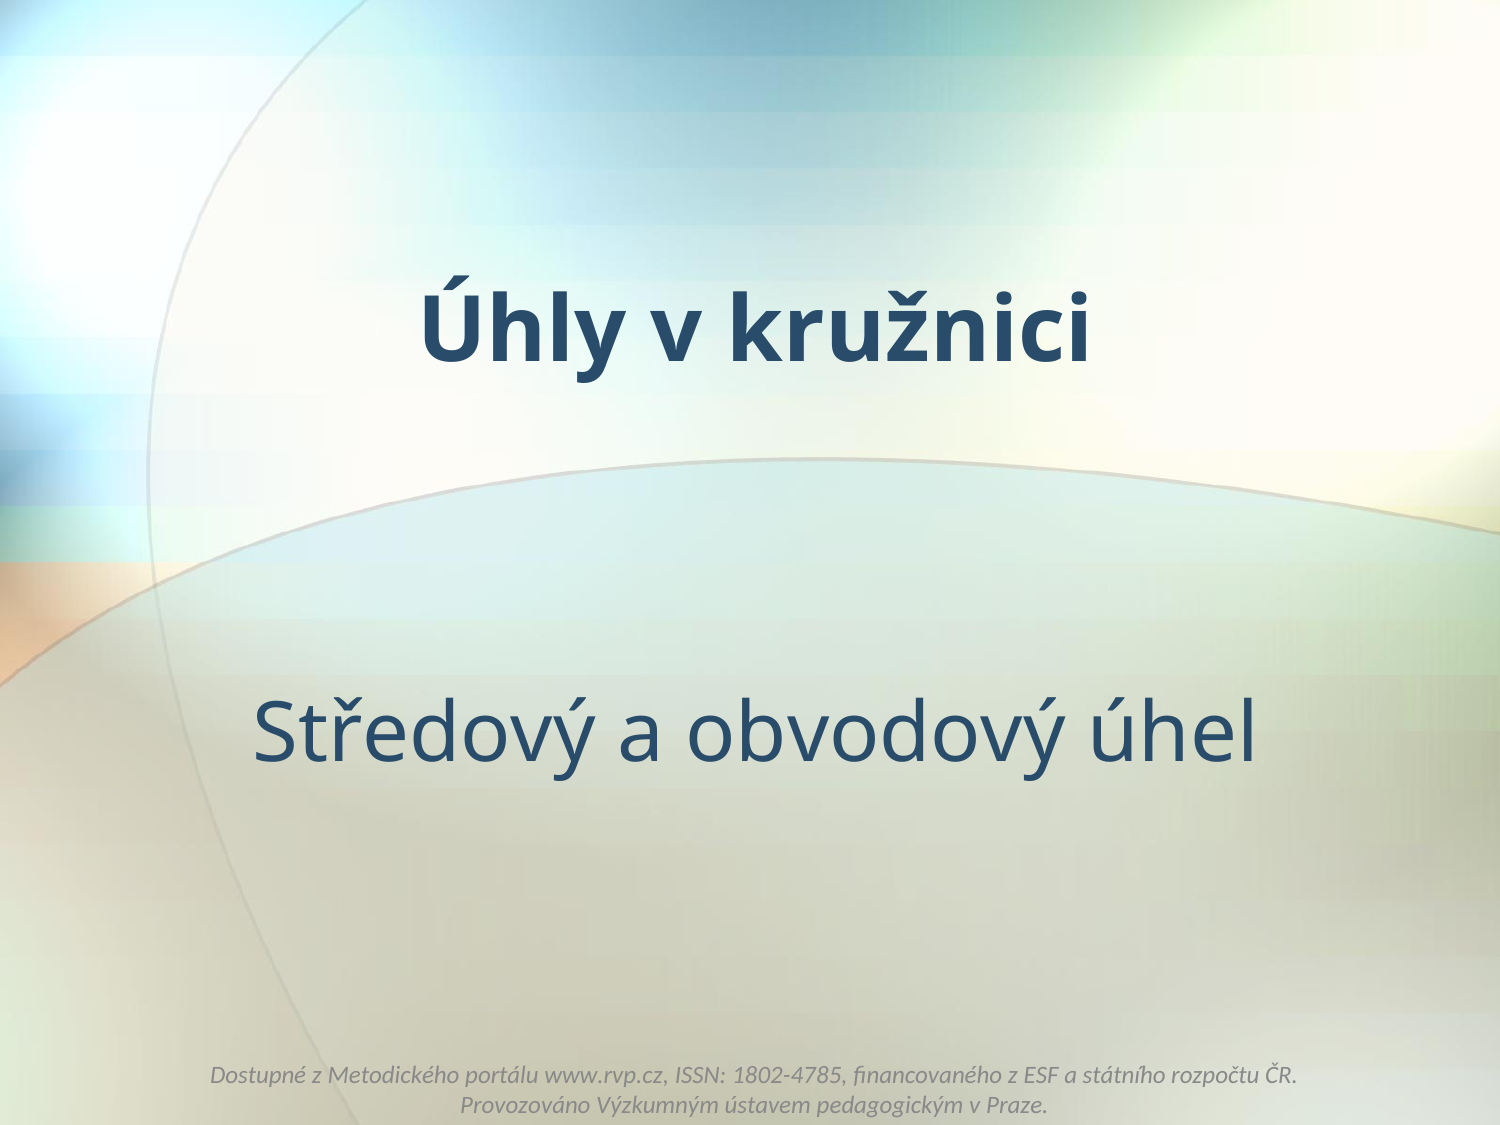

# Úhly v kružnici
Středový a obvodový úhel